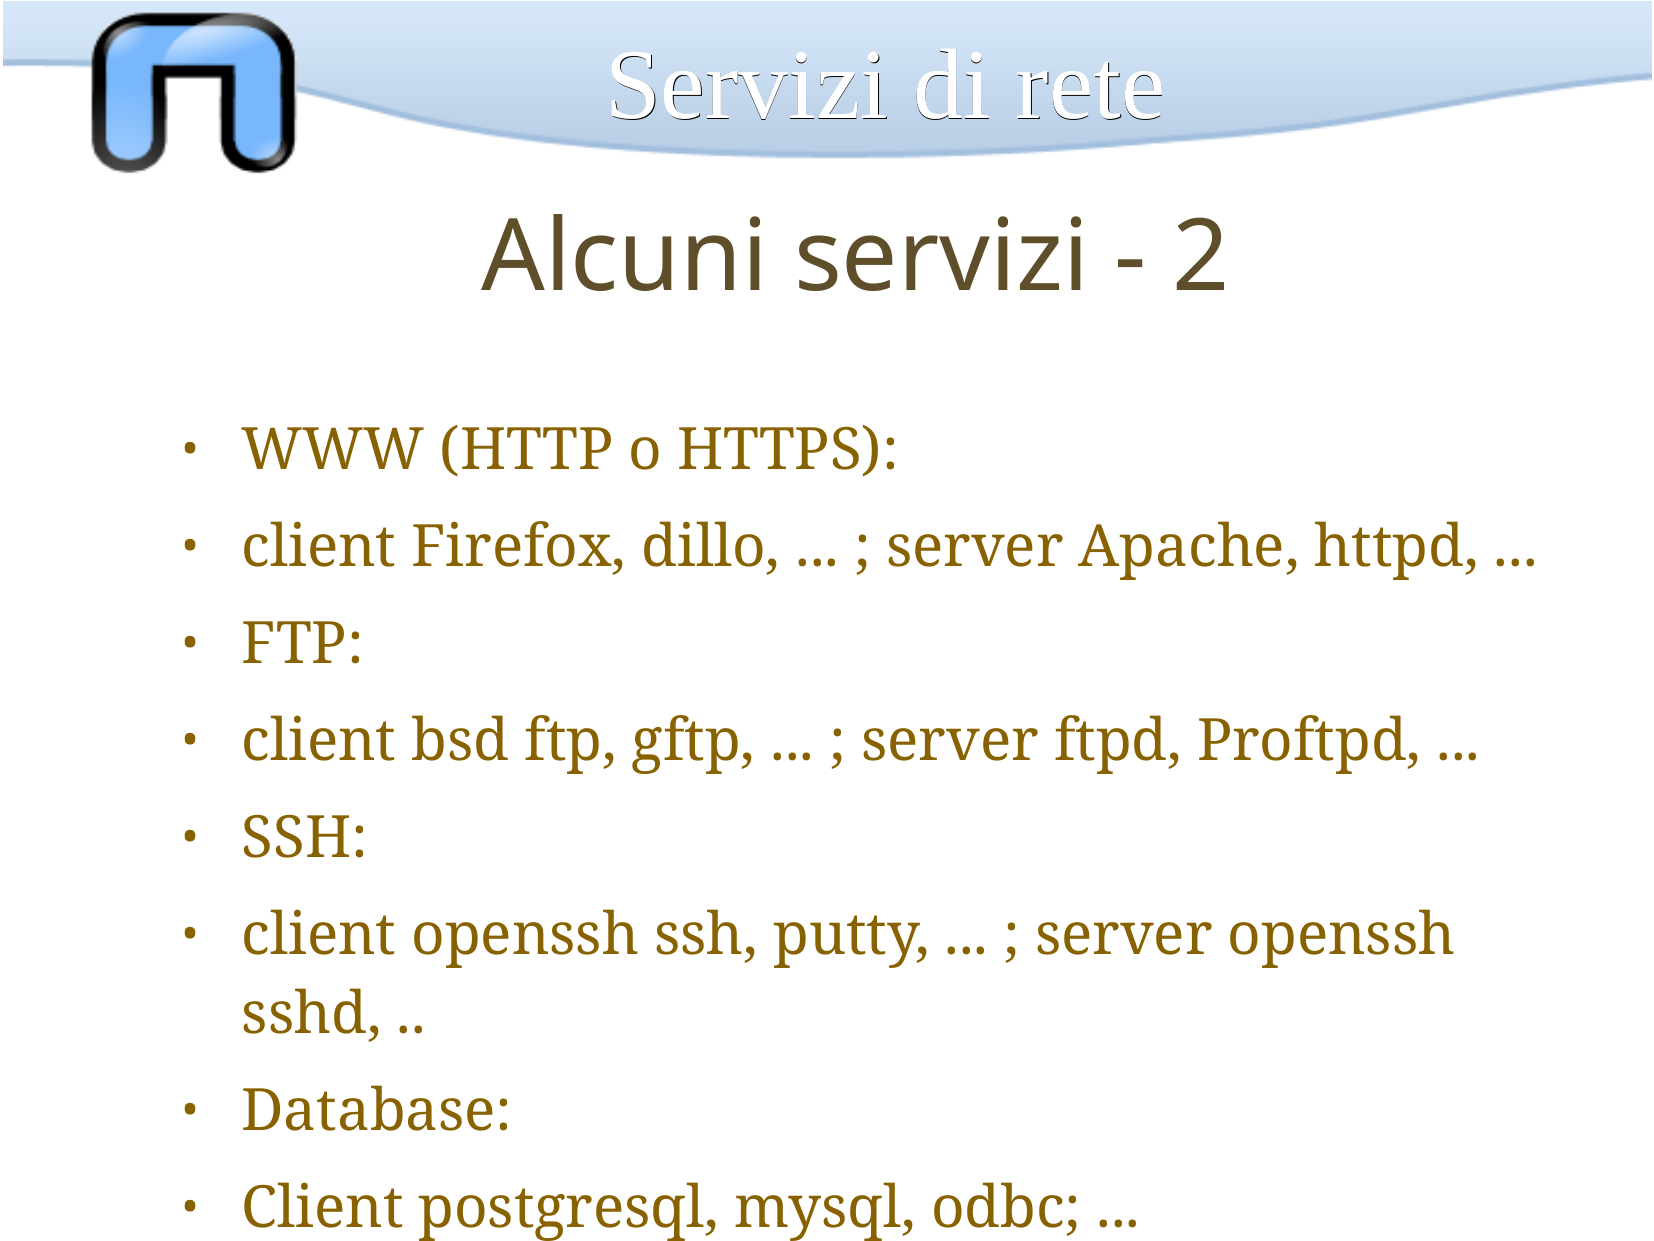

Servizi di rete
Alcuni servizi - 2
# WWW (HTTP o HTTPS):
client Firefox, dillo, ... ; server Apache, httpd, ...
FTP:
client bsd ftp, gftp, ... ; server ftpd, Proftpd, ...
SSH:
client openssh ssh, putty, ... ; server openssh sshd, ..
Database:
Client postgresql, mysql, odbc; ...